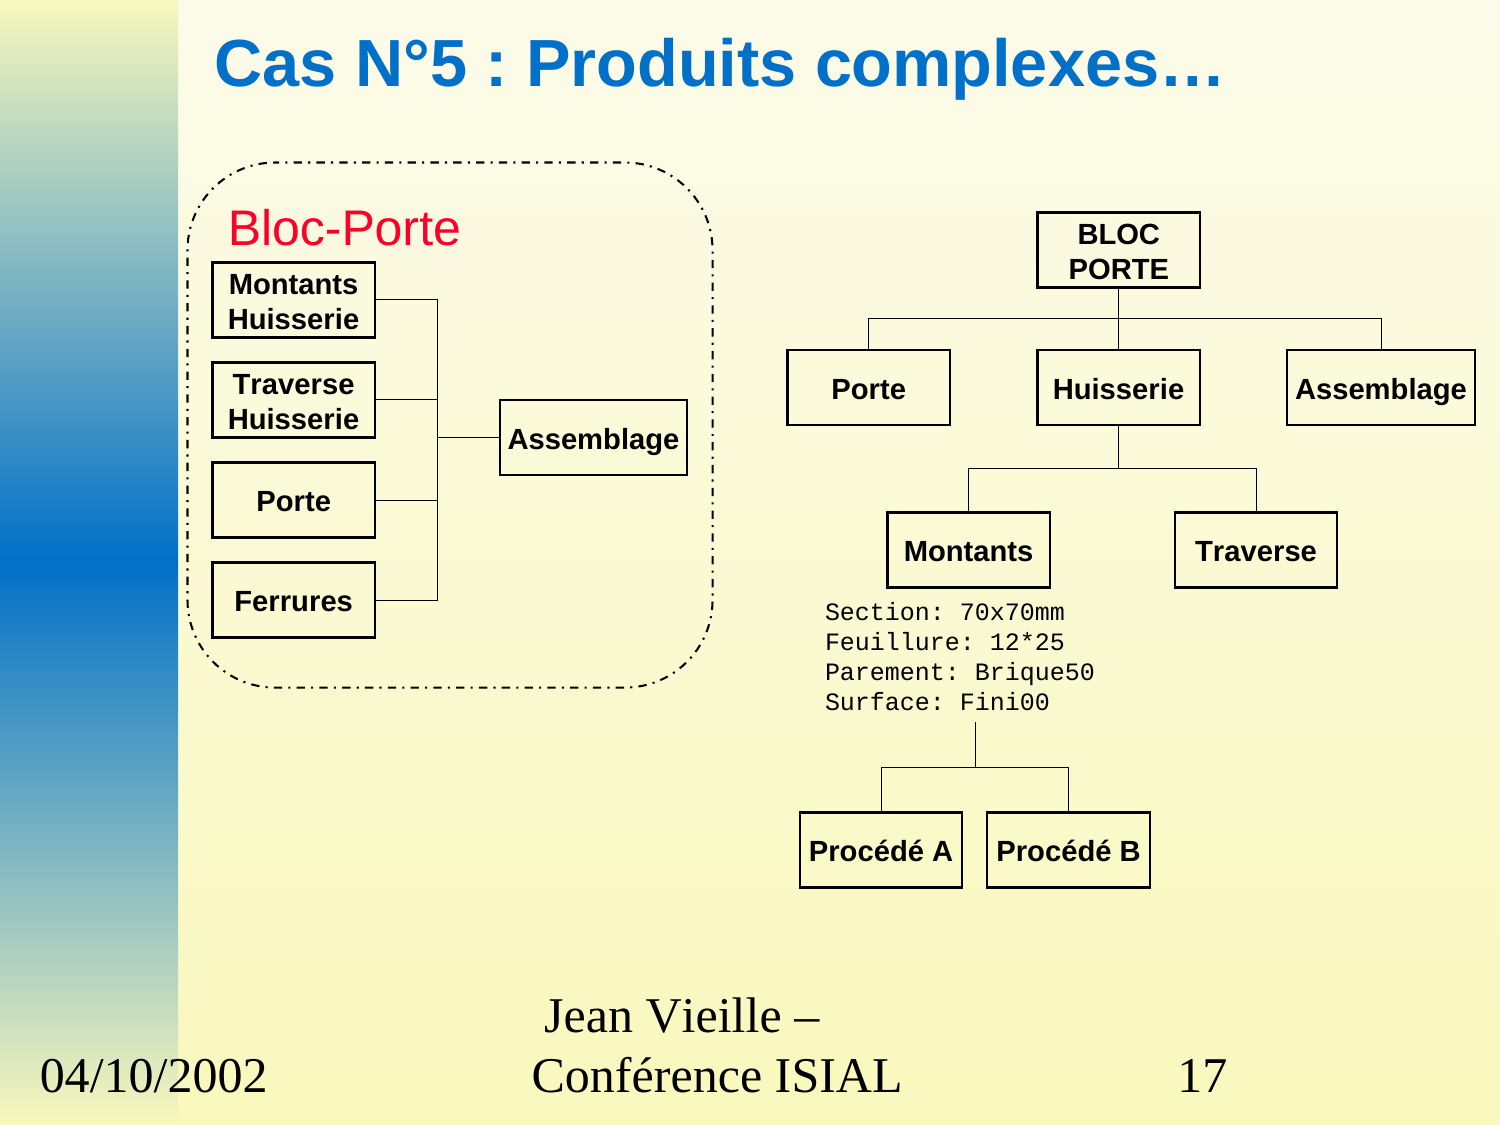

# Cas N°5 : Produits complexes…
Bloc-Porte
BLOC PORTE
Montants Huisserie
Porte
Huisserie
Assemblage
Traverse Huisserie
Assemblage
Porte
Montants
Traverse
Ferrures
Section: 70x70mm
Feuillure: 12*25
Parement: Brique50
Surface: Fini00
Procédé A
Procédé B
17